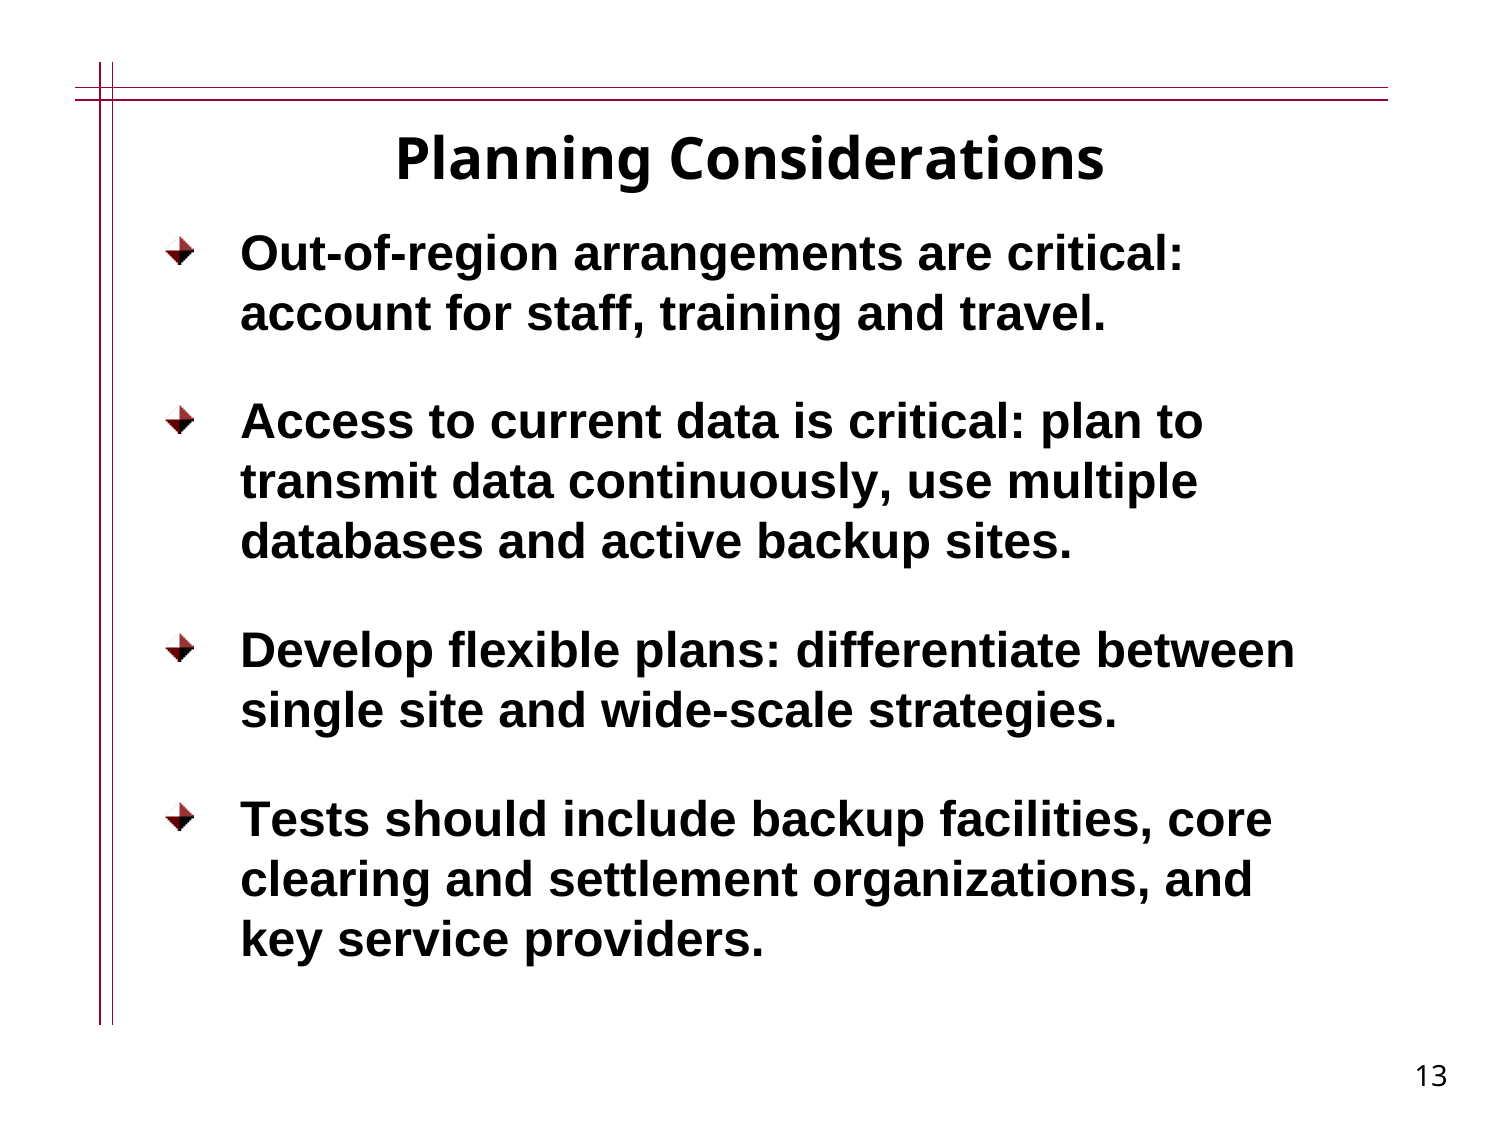

# Planning Considerations
Out-of-region arrangements are critical: account for staff, training and travel.
Access to current data is critical: plan to transmit data continuously, use multiple databases and active backup sites.
Develop flexible plans: differentiate between single site and wide-scale strategies.
Tests should include backup facilities, core clearing and settlement organizations, and key service providers.
13